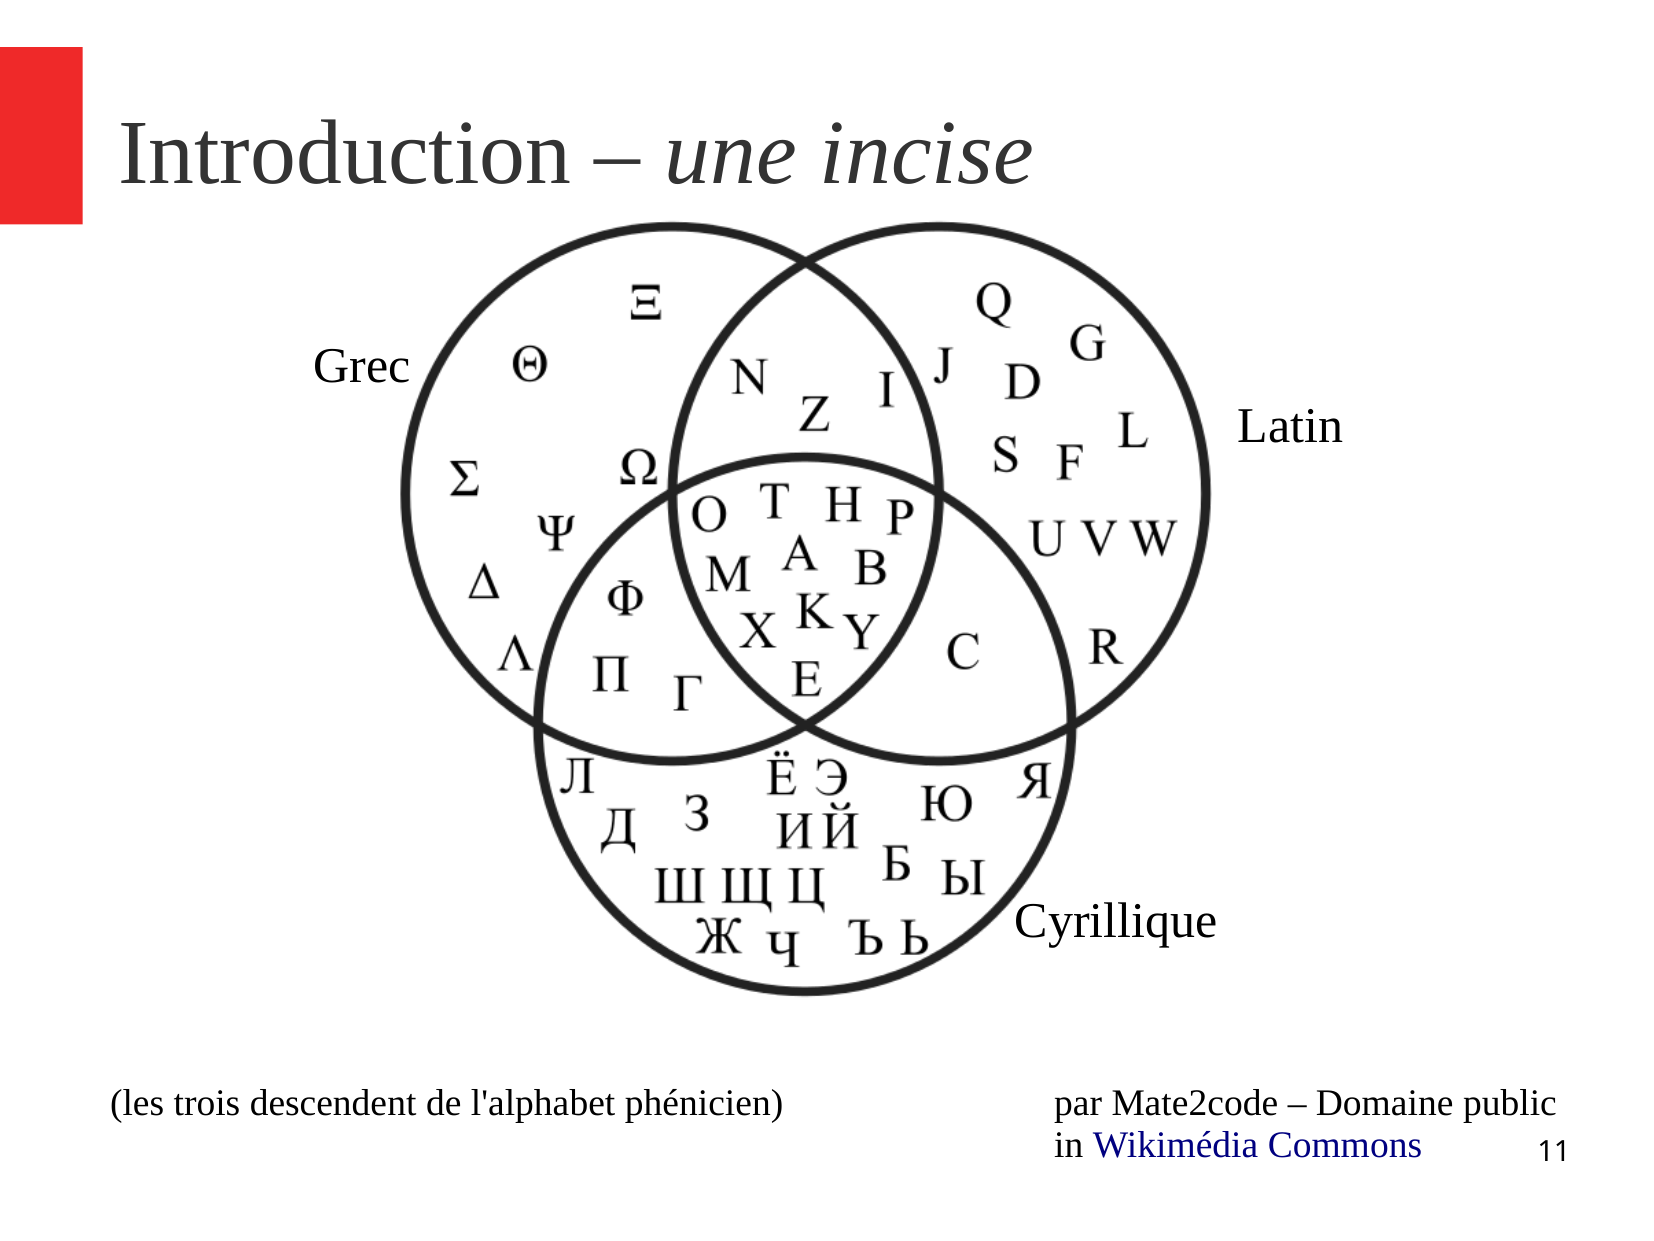

# Introduction – une incise
Grec
Latin
Cyrillique
(les trois descendent de l'alphabet phénicien)
par Mate2code – Domaine public
in Wikimédia Commons
11